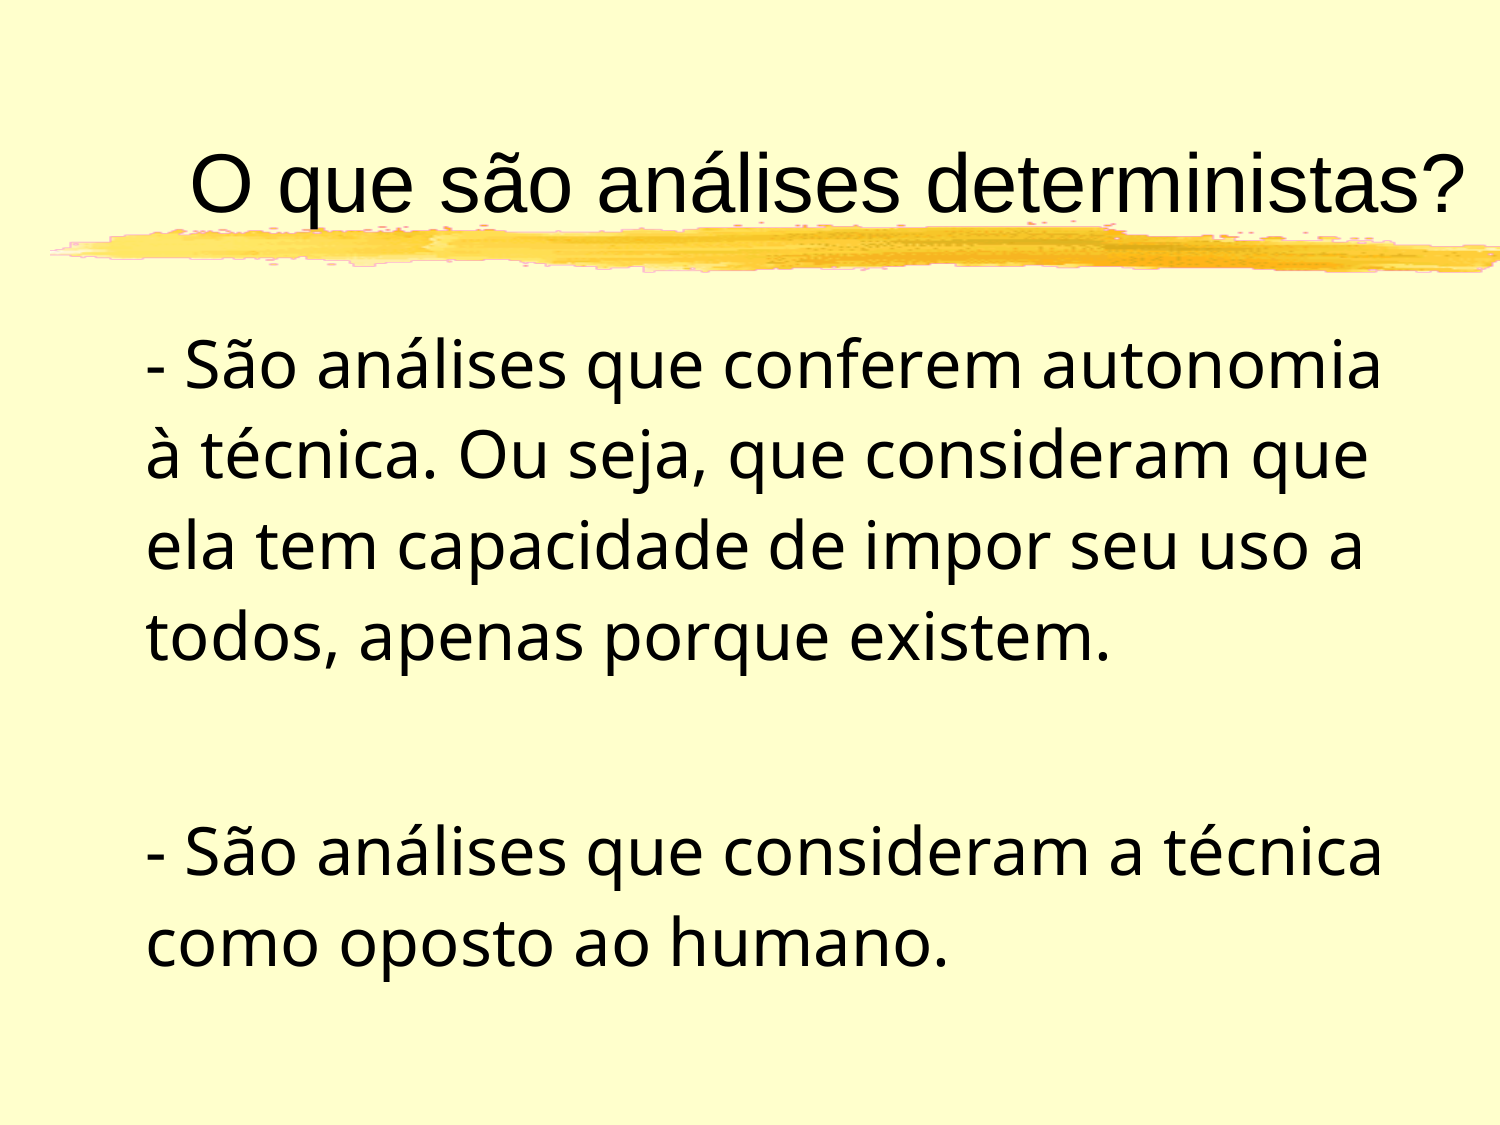

# O que são análises deterministas?
	- São análises que conferem autonomia à técnica. Ou seja, que consideram que ela tem capacidade de impor seu uso a todos, apenas porque existem.
	- São análises que consideram a técnica como oposto ao humano.